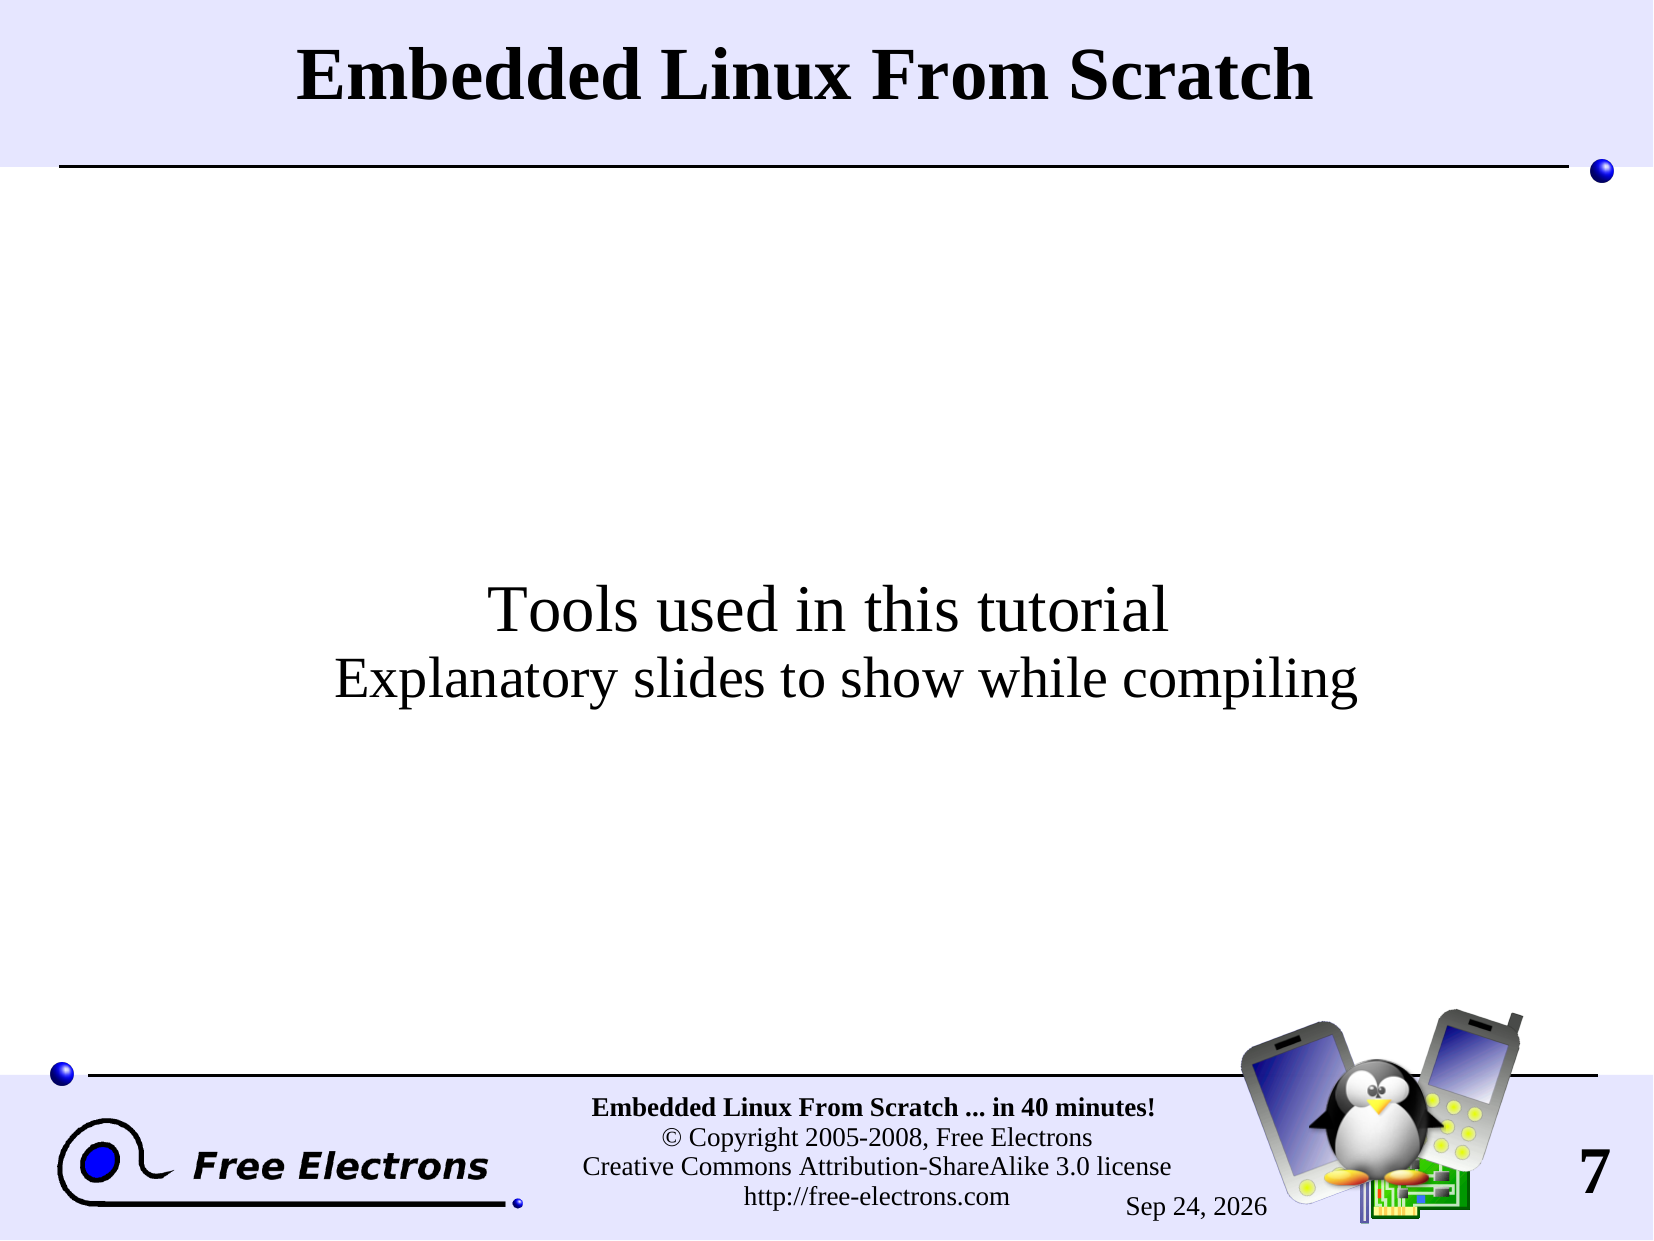

# Embedded Linux From Scratch
Tools used in this tutorial
Explanatory slides to show while compiling